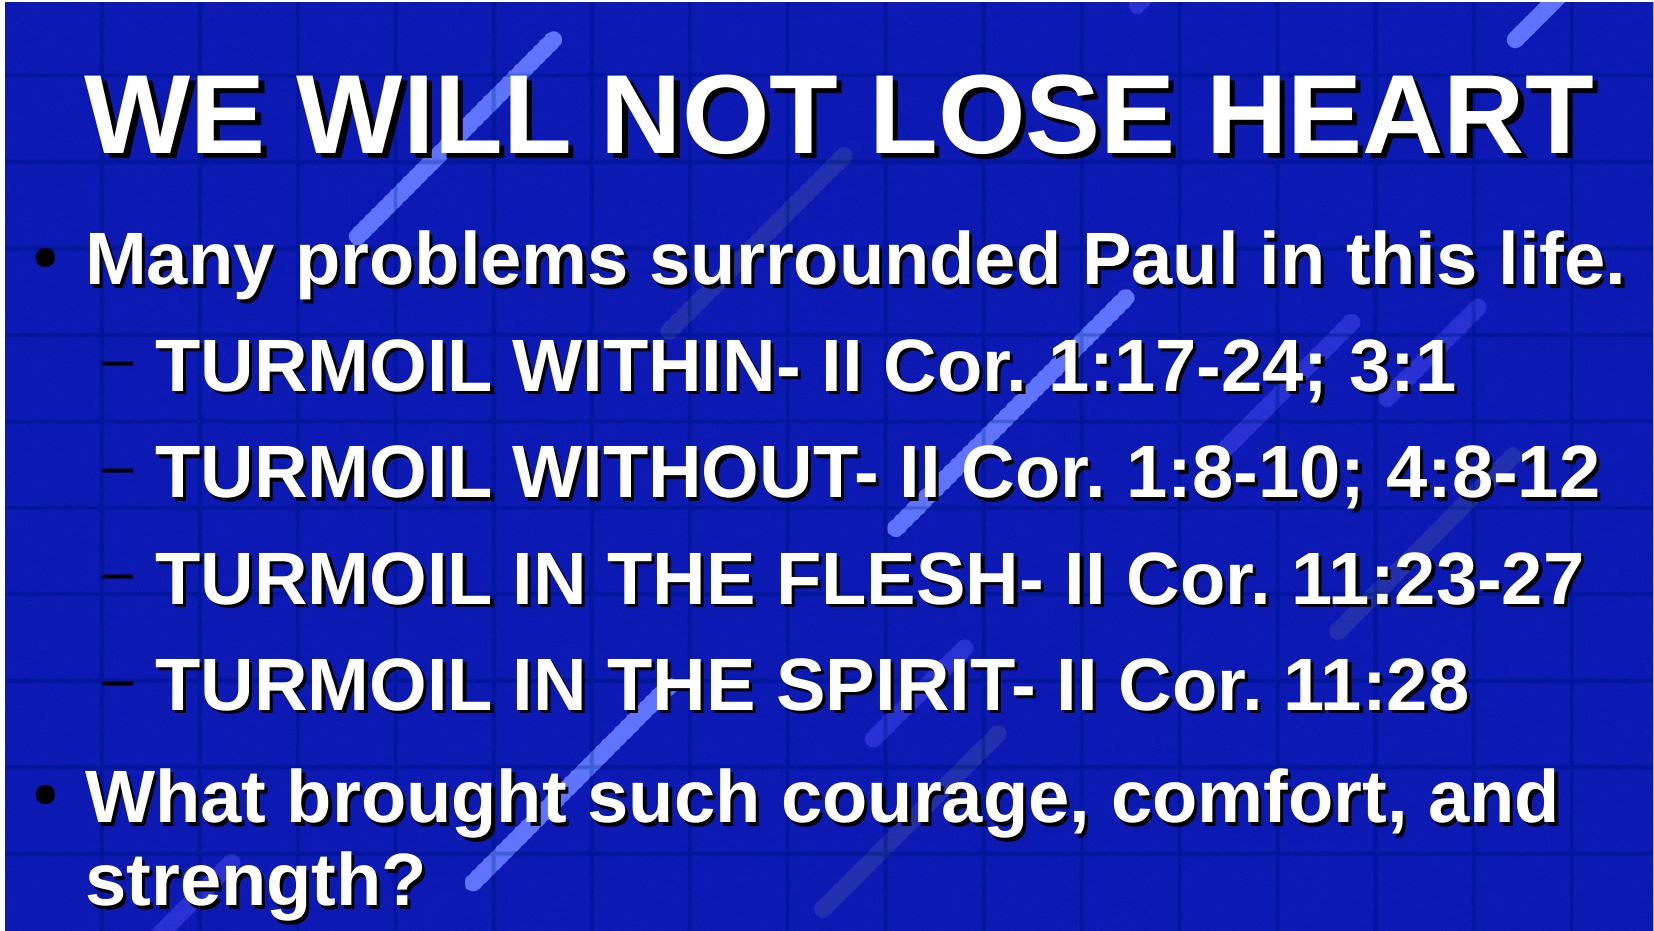

# WE WILL NOT LOSE HEART
Many problems surrounded Paul in this life.
TURMOIL WITHIN- II Cor. 1:17-24; 3:1
TURMOIL WITHOUT- II Cor. 1:8-10; 4:8-12
TURMOIL IN THE FLESH- II Cor. 11:23-27
TURMOIL IN THE SPIRIT- II Cor. 11:28
What brought such courage, comfort, and strength?